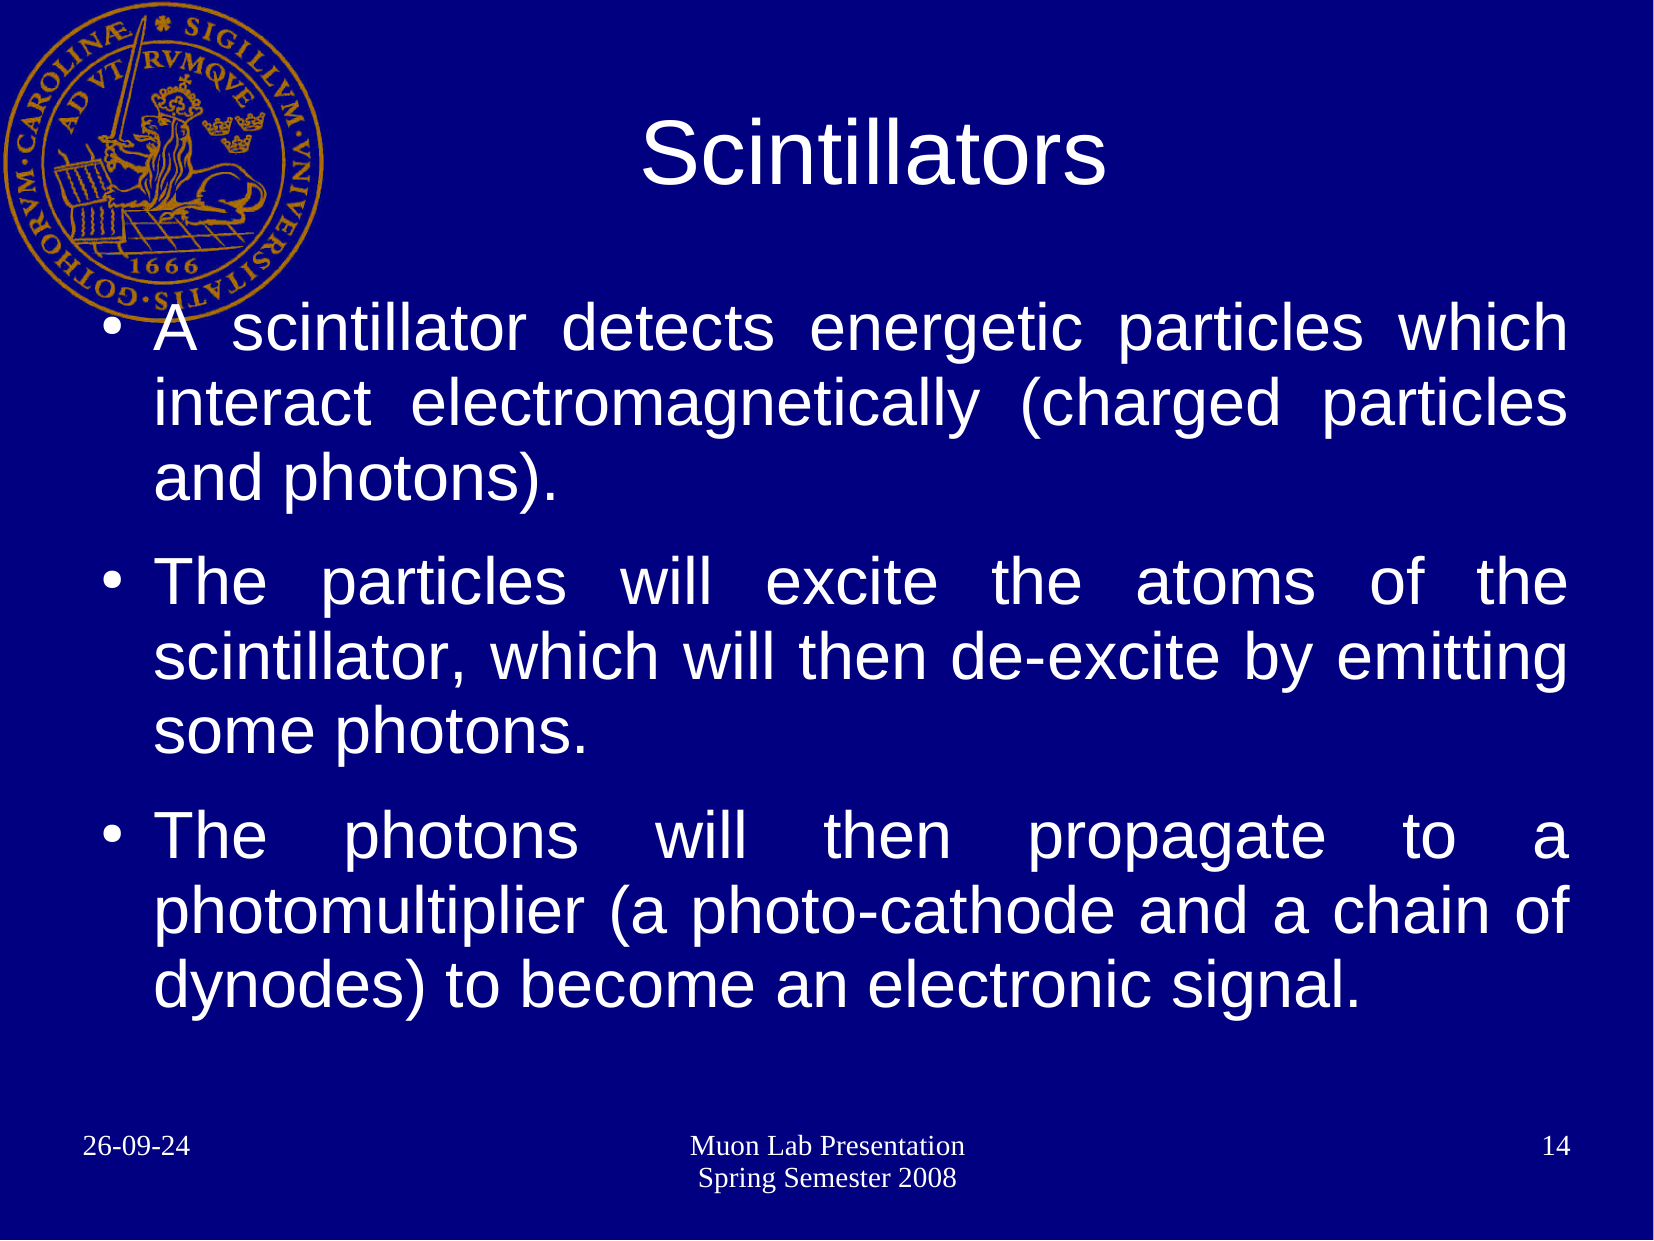

# Scintillators
A scintillator detects energetic particles which interact electromagnetically (charged particles and photons).
The particles will excite the atoms of the scintillator, which will then de-excite by emitting some photons.
The photons will then propagate to a photomultiplier (a photo-cathode and a chain of dynodes) to become an electronic signal.
14